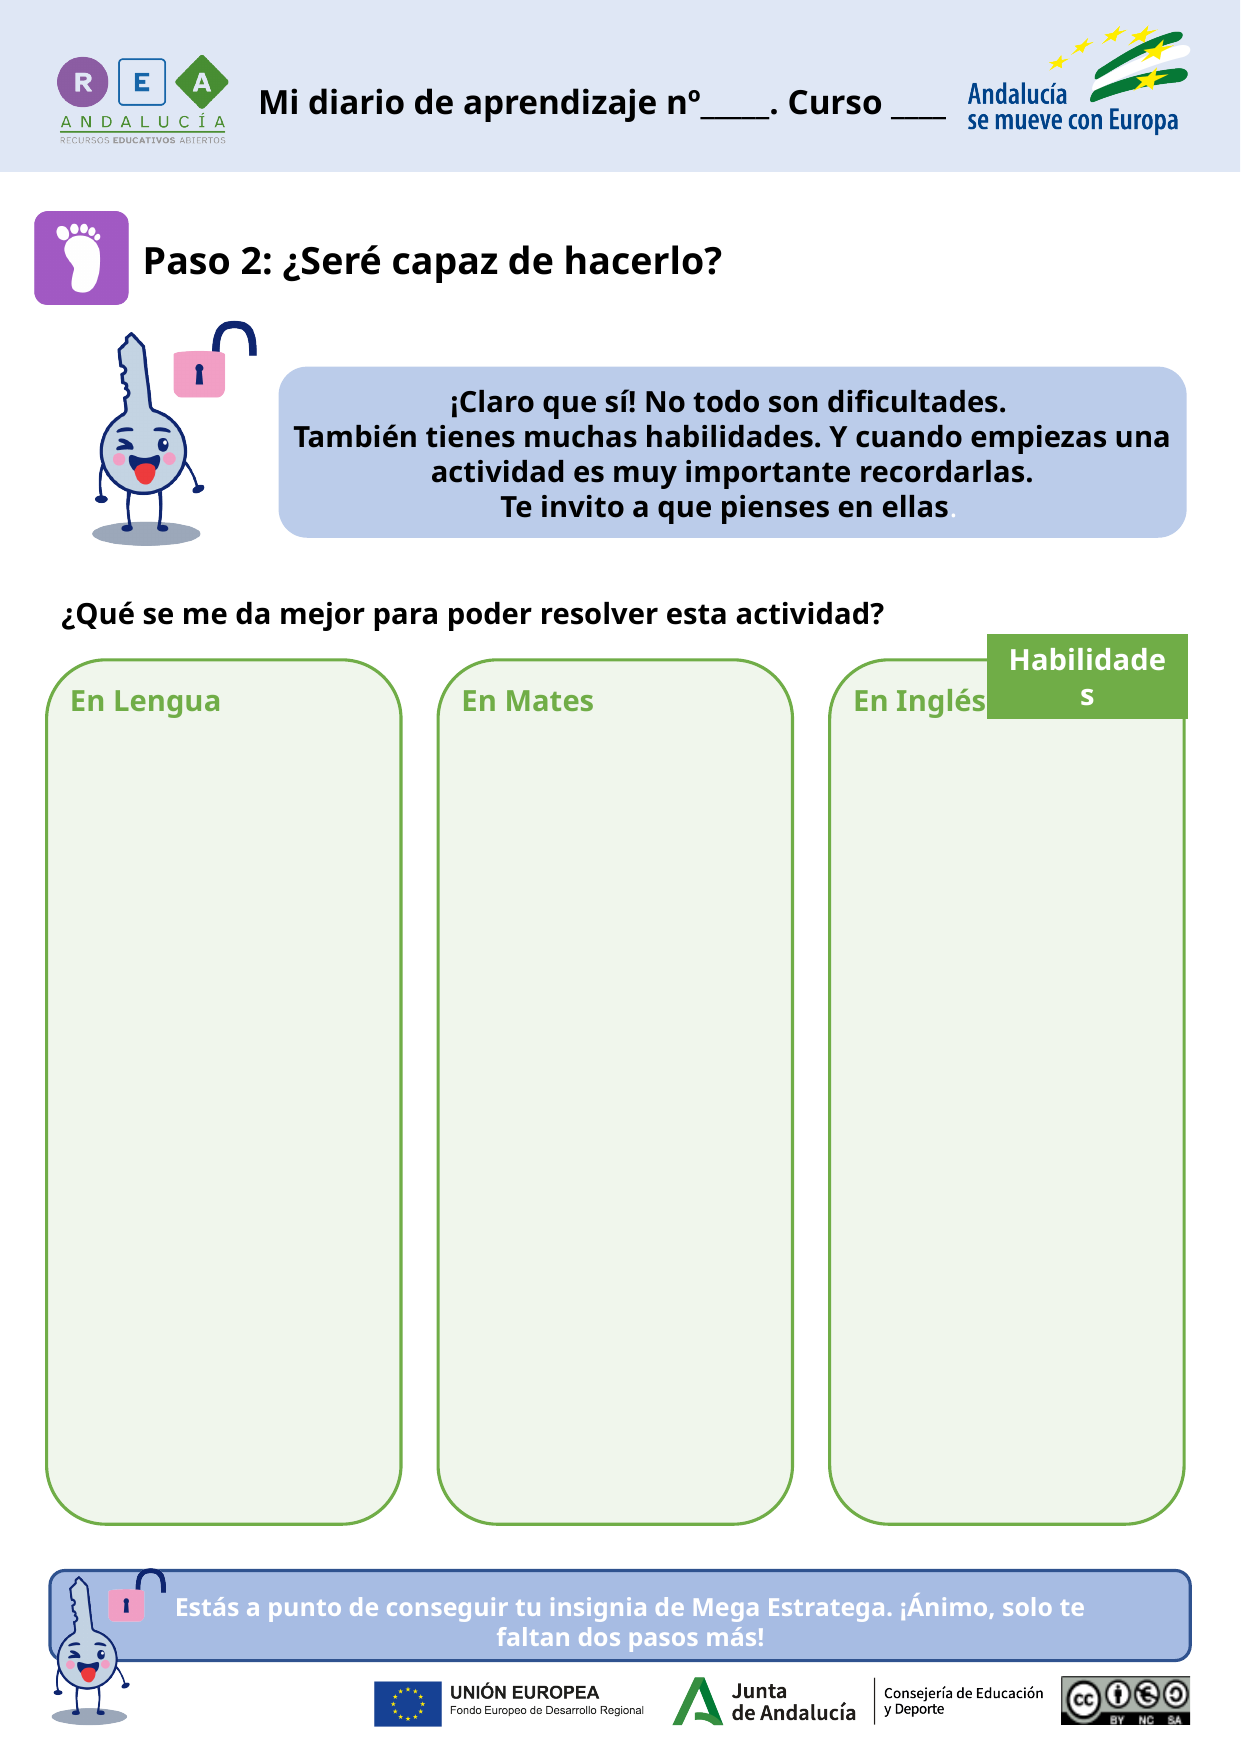

Mi diario de aprendizaje nº_____. Curso ____
Paso 2: ¿Seré capaz de hacerlo?
¡Claro que sí! No todo son dificultades.
También tienes muchas habilidades. Y cuando empiezas una actividad es muy importante recordarlas.
Te invito a que pienses en ellas.
¿Qué se me da mejor para poder resolver esta actividad?
Habilidades
En Lengua
En Mates
En Inglés
Estás a punto de conseguir tu insignia de Mega Estratega. ¡Ánimo, solo te faltan dos pasos más!